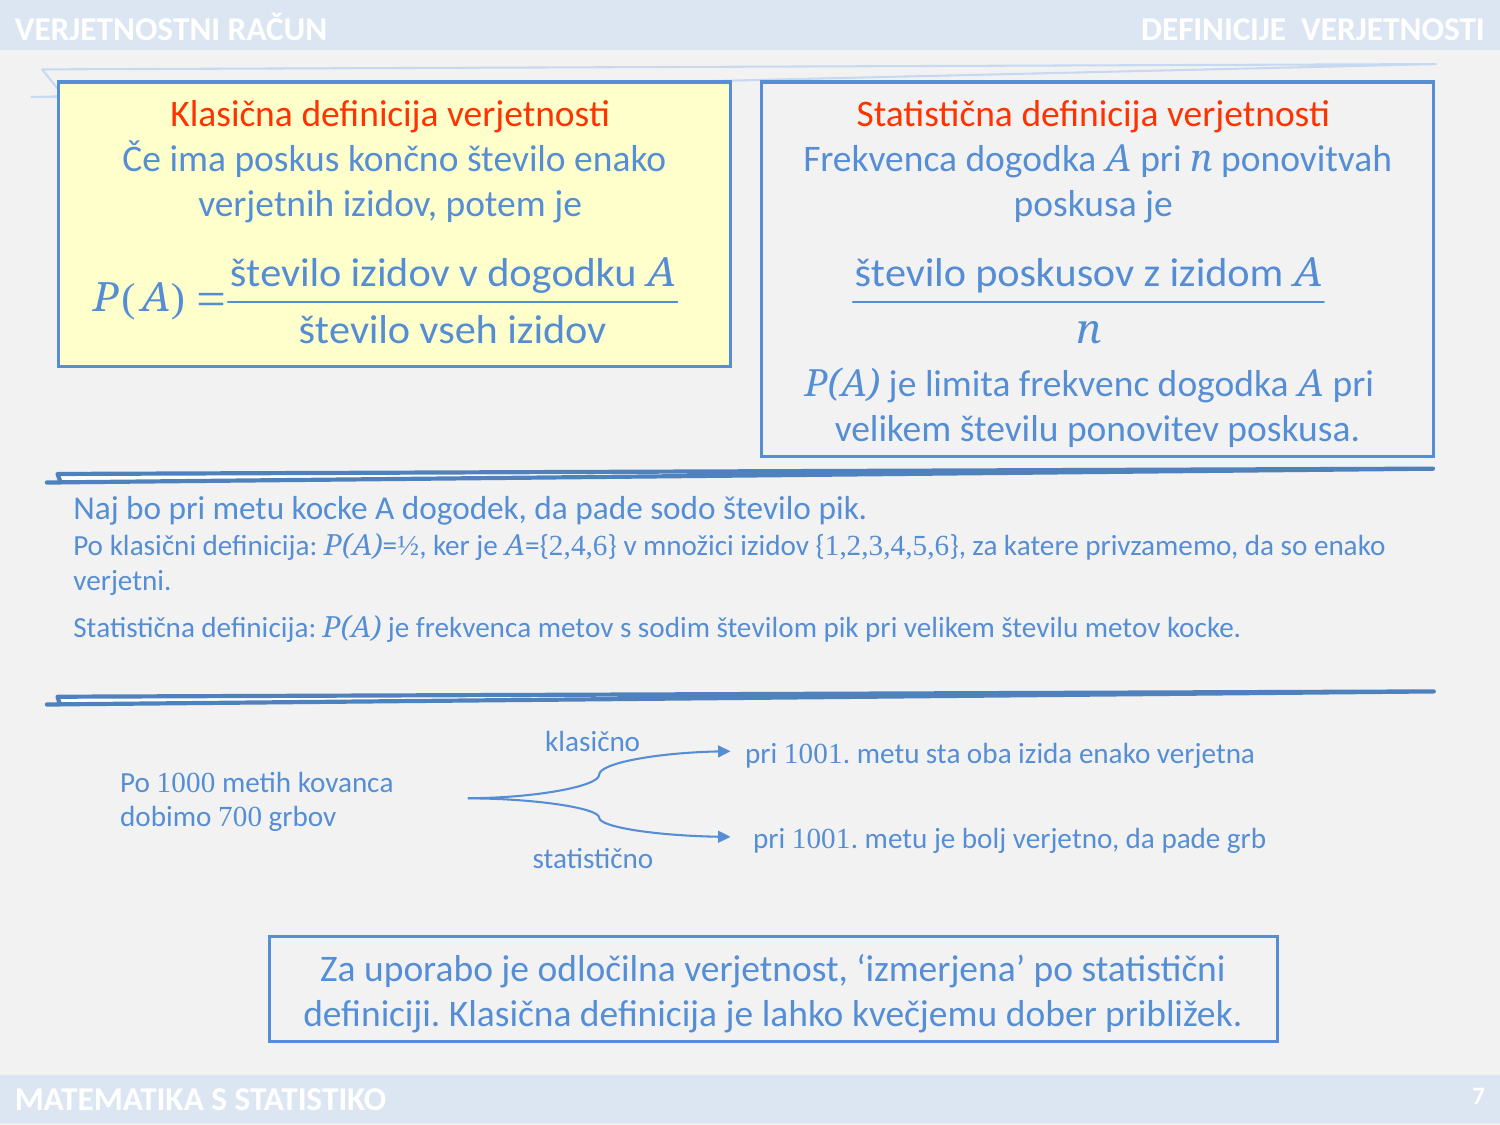

VERJETNOSTNI RAČUN
DEFINICIJE VERJETNOSTI
Klasična definicija verjetnosti
Če ima poskus končno število enako verjetnih izidov, potem je
Statistična definicija verjetnosti
Frekvenca dogodka A pri n ponovitvah poskusa je
P(A) je limita frekvenc dogodka A pri velikem številu ponovitev poskusa.
Naj bo pri metu kocke A dogodek, da pade sodo število pik.
Po klasični definicija: P(A)=½, ker je A={2,4,6} v množici izidov {1,2,3,4,5,6}, za katere privzamemo, da so enako verjetni.
Statistična definicija: P(A) je frekvenca metov s sodim številom pik pri velikem številu metov kocke.
klasično
pri 1001. metu sta oba izida enako verjetna
Po 1000 metih kovanca dobimo 700 grbov
pri 1001. metu je bolj verjetno, da pade grb
statistično
Za uporabo je odločilna verjetnost, ‘izmerjena’ po statistični definiciji. Klasična definicija je lahko kvečjemu dober približek.
MATEMATIKA S STATISTIKO